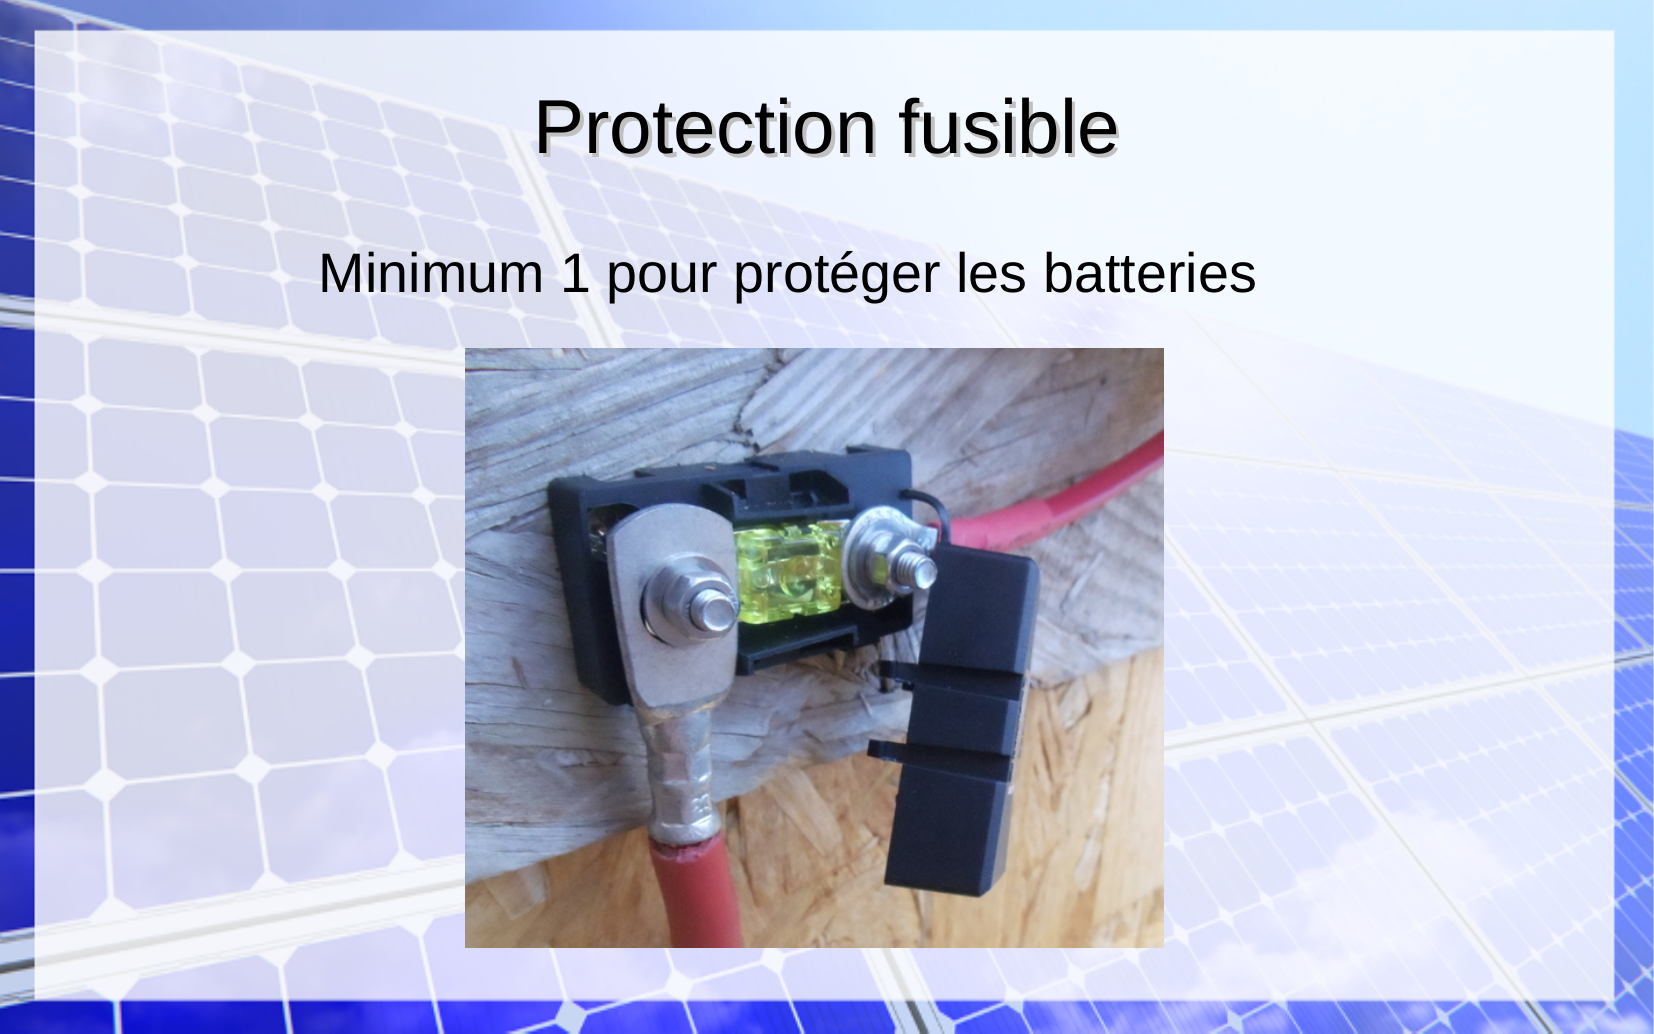

# Protection fusible
Minimum 1 pour protéger les batteries